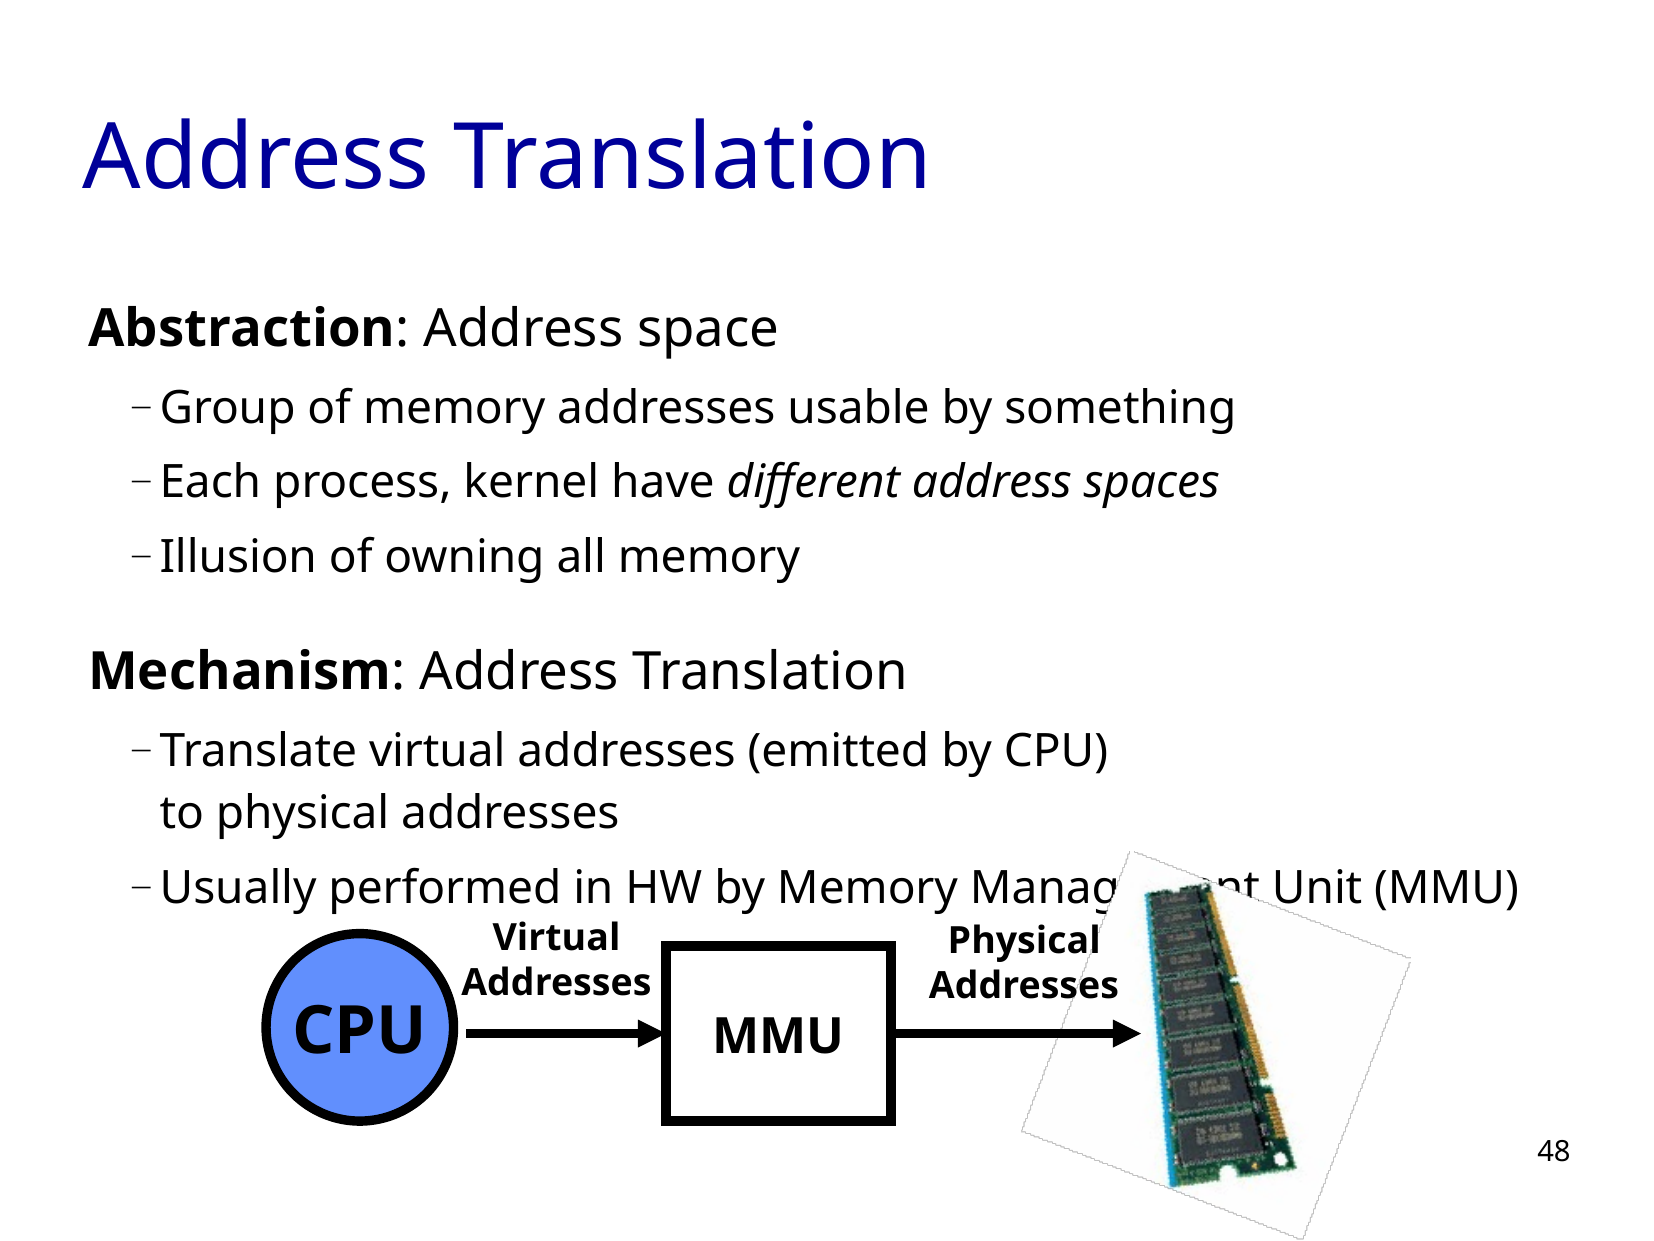

# Address Translation
Abstraction: Address space
Group of memory addresses usable by something
Each process, kernel have different address spaces
Illusion of owning all memory
Mechanism: Address Translation
Translate virtual addresses (emitted by CPU)
to physical addresses
Usually performed in HW by Memory Management Unit (MMU)
Virtual
Addresses
Physical
Addresses
CPU
MMU
48